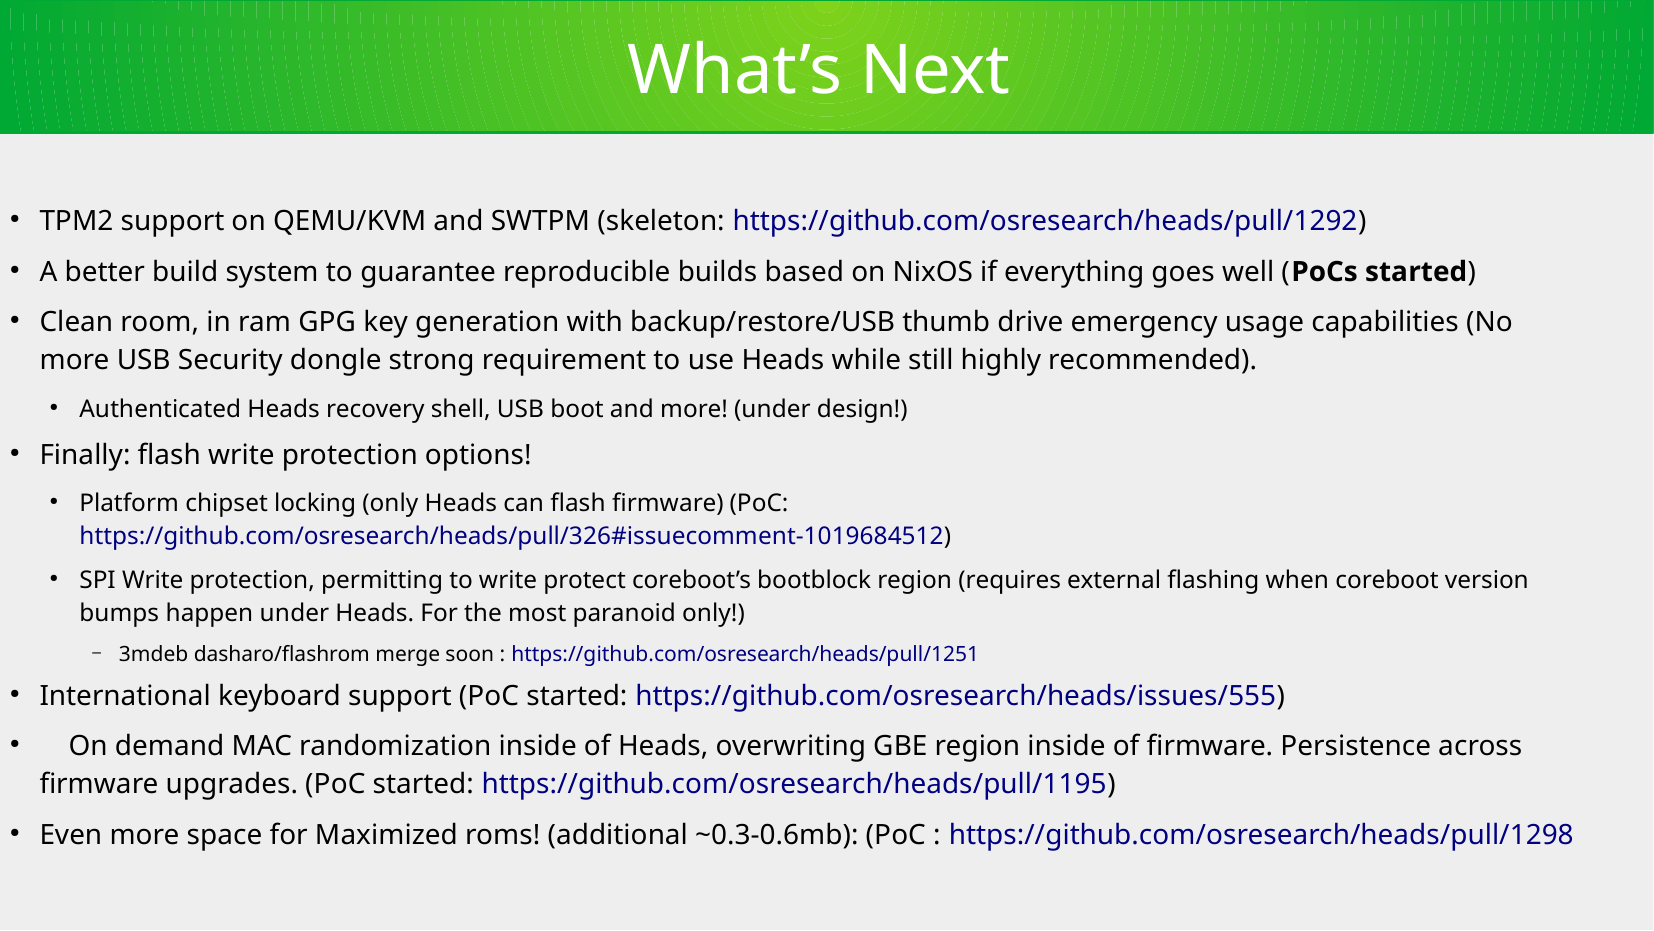

# What’s Next
TPM2 support on QEMU/KVM and SWTPM (skeleton: https://github.com/osresearch/heads/pull/1292)
A better build system to guarantee reproducible builds based on NixOS if everything goes well (PoCs started)
Clean room, in ram GPG key generation with backup/restore/USB thumb drive emergency usage capabilities (No more USB Security dongle strong requirement to use Heads while still highly recommended).
Authenticated Heads recovery shell, USB boot and more! (under design!)
Finally: flash write protection options!
Platform chipset locking (only Heads can flash firmware) (PoC: https://github.com/osresearch/heads/pull/326#issuecomment-1019684512)
SPI Write protection, permitting to write protect coreboot’s bootblock region (requires external flashing when coreboot version bumps happen under Heads. For the most paranoid only!)
3mdeb dasharo/flashrom merge soon : https://github.com/osresearch/heads/pull/1251
International keyboard support (PoC started: https://github.com/osresearch/heads/issues/555)
 On demand MAC randomization inside of Heads, overwriting GBE region inside of firmware. Persistence across firmware upgrades. (PoC started: https://github.com/osresearch/heads/pull/1195)
Even more space for Maximized roms! (additional ~0.3-0.6mb): (PoC : https://github.com/osresearch/heads/pull/1298